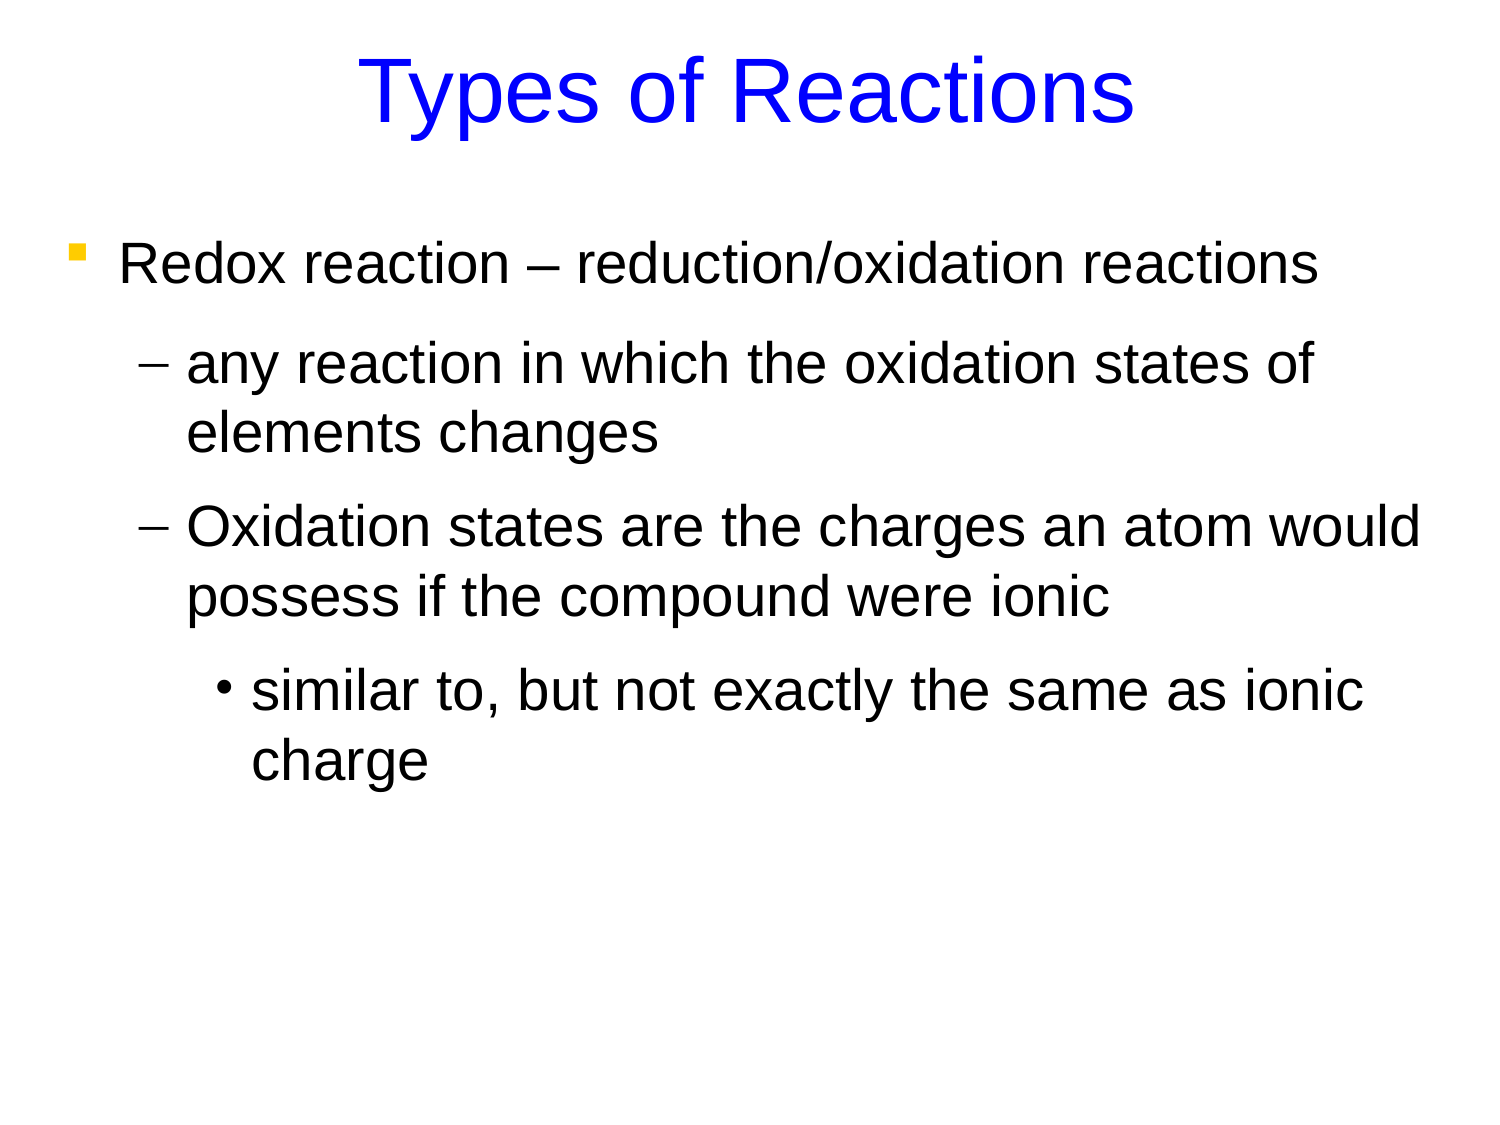

# Types of Reactions
Redox reaction – reduction/oxidation reactions
any reaction in which the oxidation states of elements changes
Oxidation states are the charges an atom would possess if the compound were ionic
similar to, but not exactly the same as ionic charge